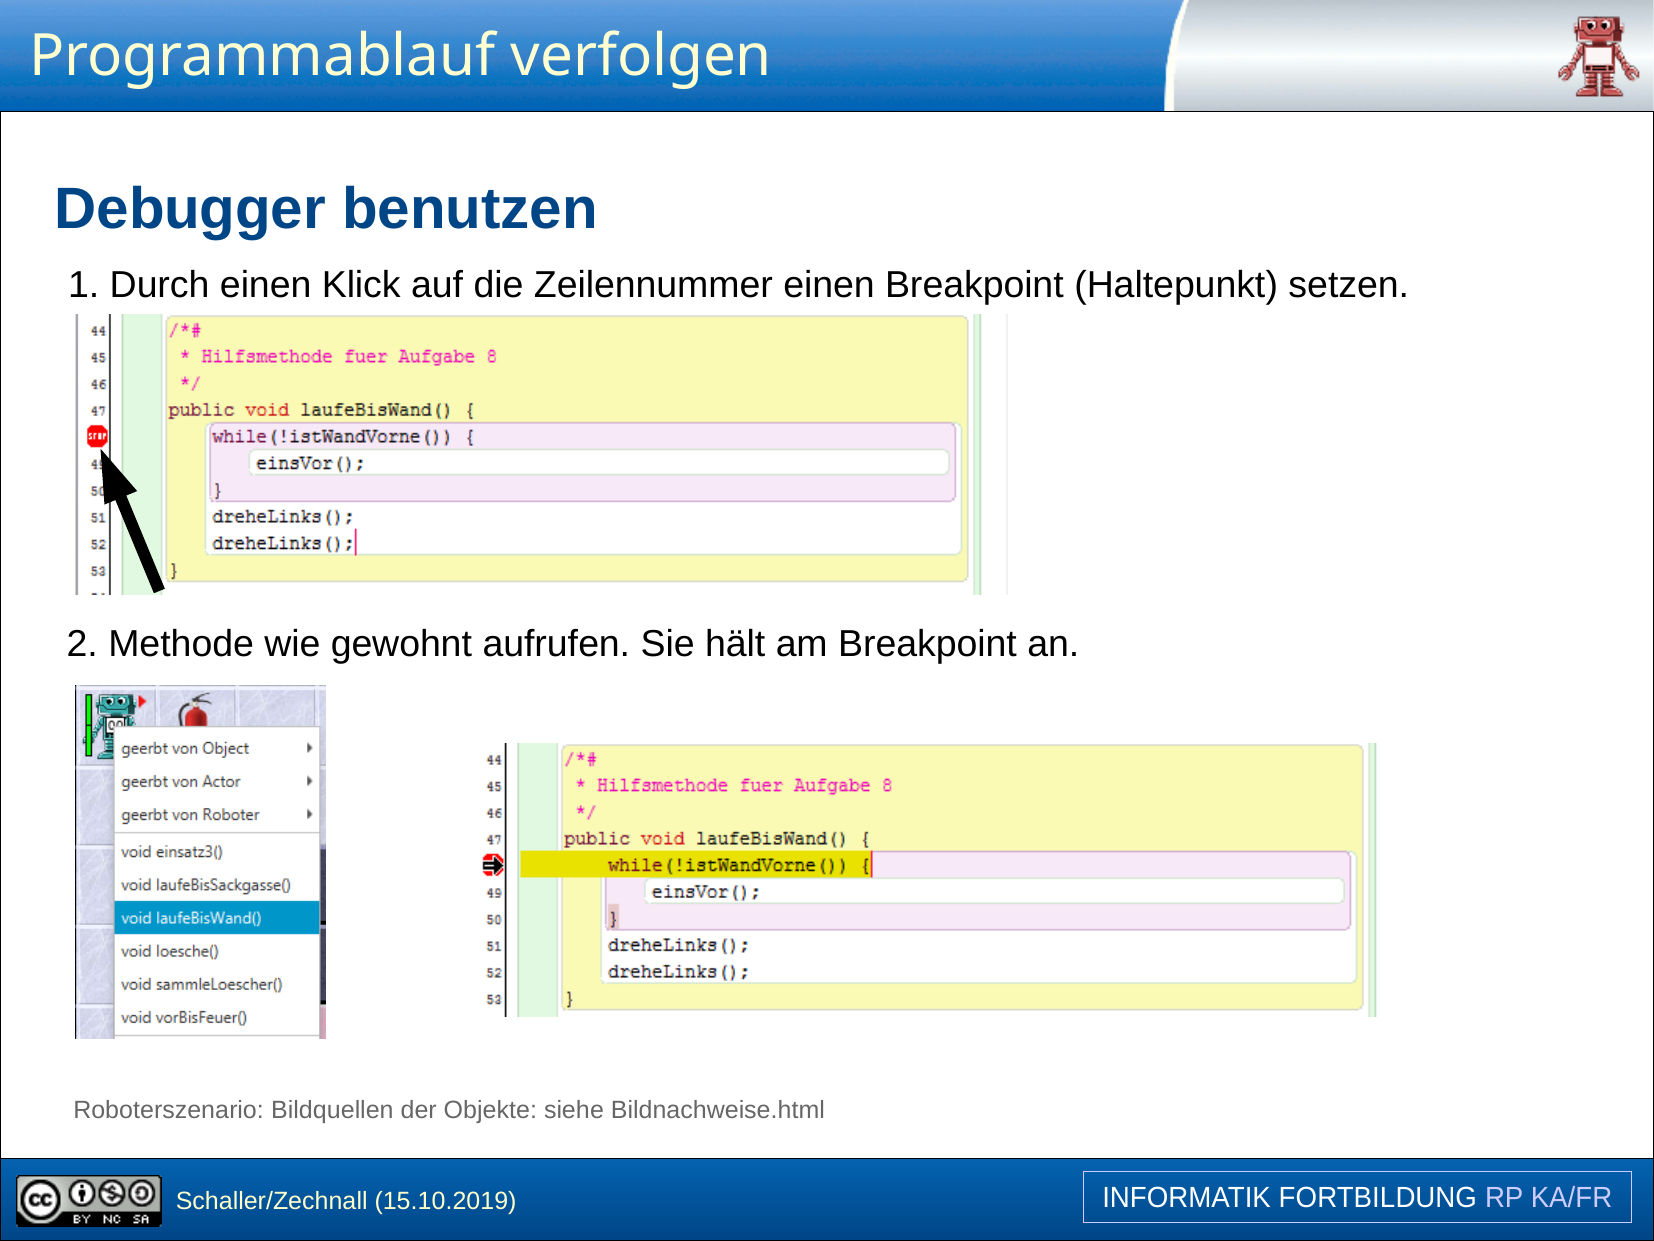

# Programmablauf verfolgen
Debugger benutzen
1. Durch einen Klick auf die Zeilennummer einen Breakpoint (Haltepunkt) setzen.
2. Methode wie gewohnt aufrufen. Sie hält am Breakpoint an.
Roboterszenario: Bildquellen der Objekte: siehe Bildnachweise.html
5
23.04.2009